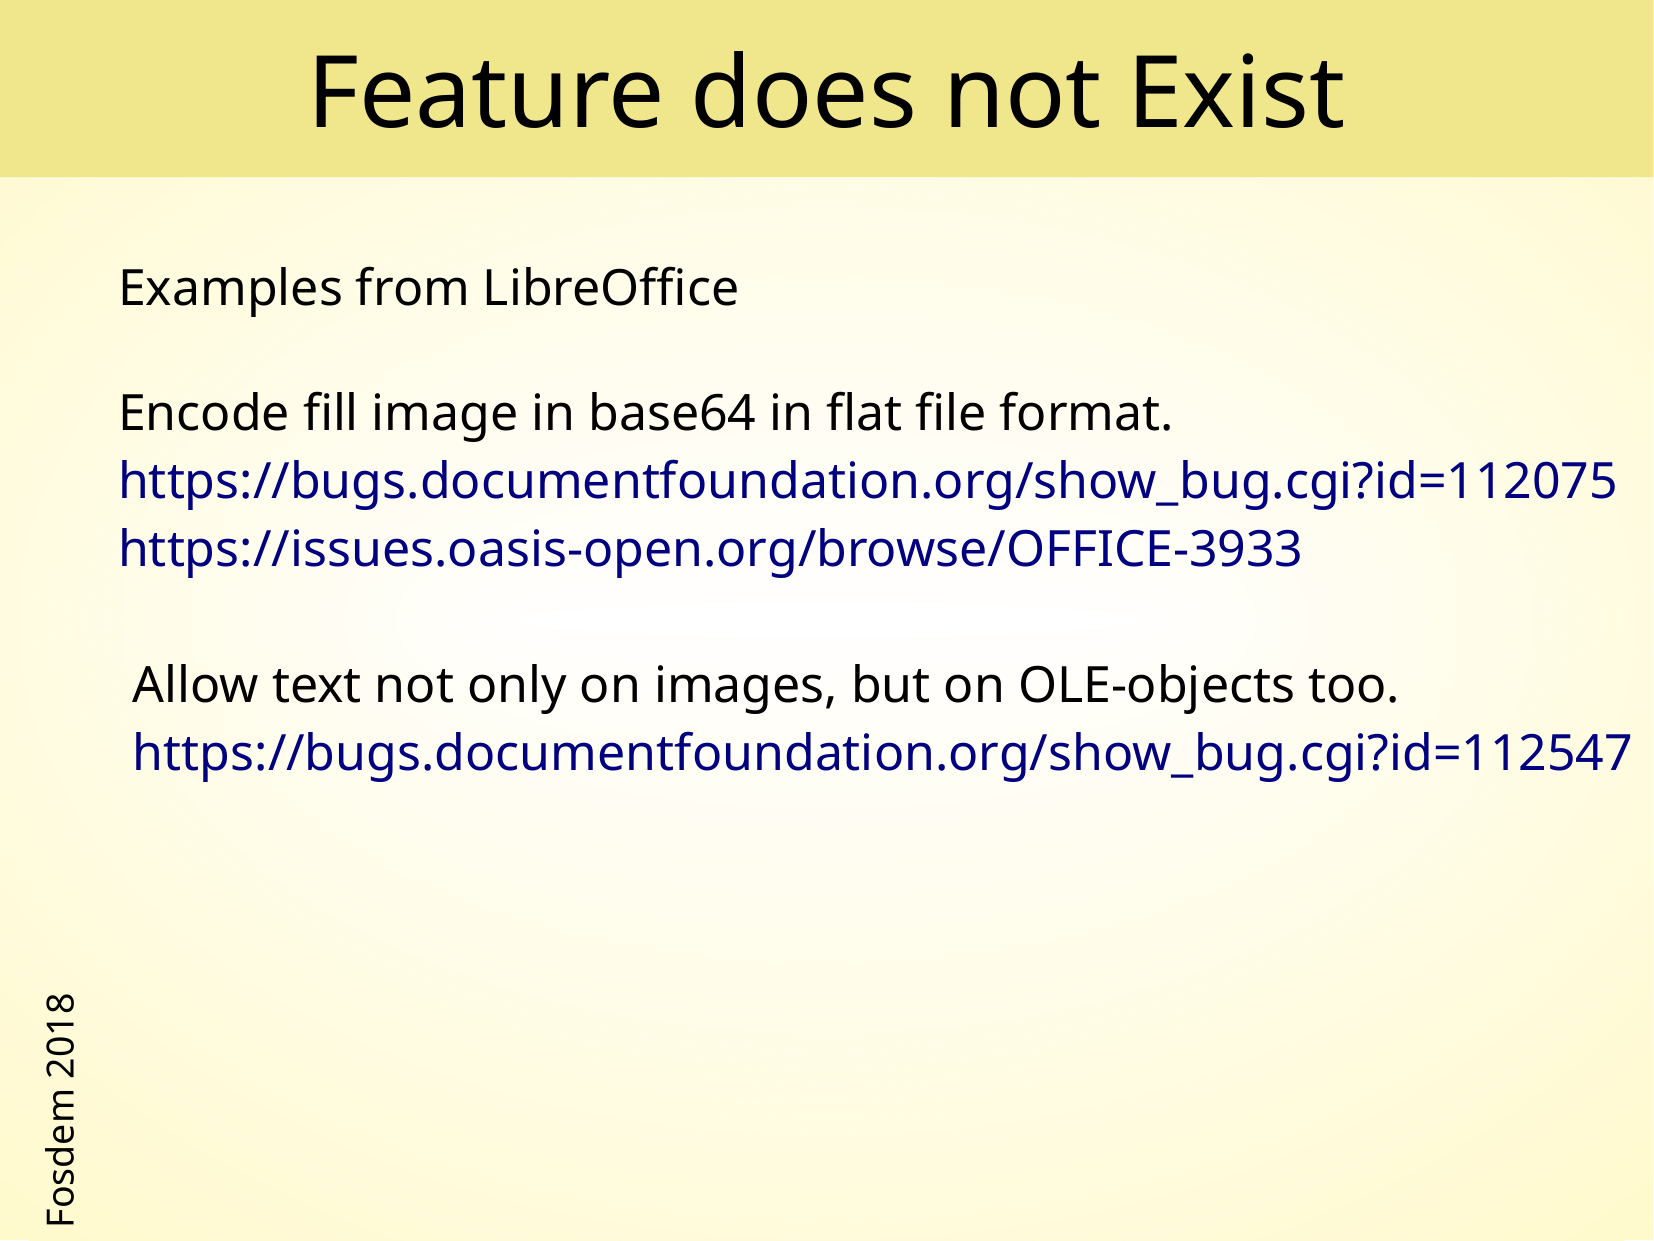

# Feature does not Exist
Examples from LibreOffice
Encode fill image in base64 in flat file format.
https://bugs.documentfoundation.org/show_bug.cgi?id=112075
https://issues.oasis-open.org/browse/OFFICE-3933
Allow text not only on images, but on OLE-objects too.
https://bugs.documentfoundation.org/show_bug.cgi?id=112547
Fosdem 2018